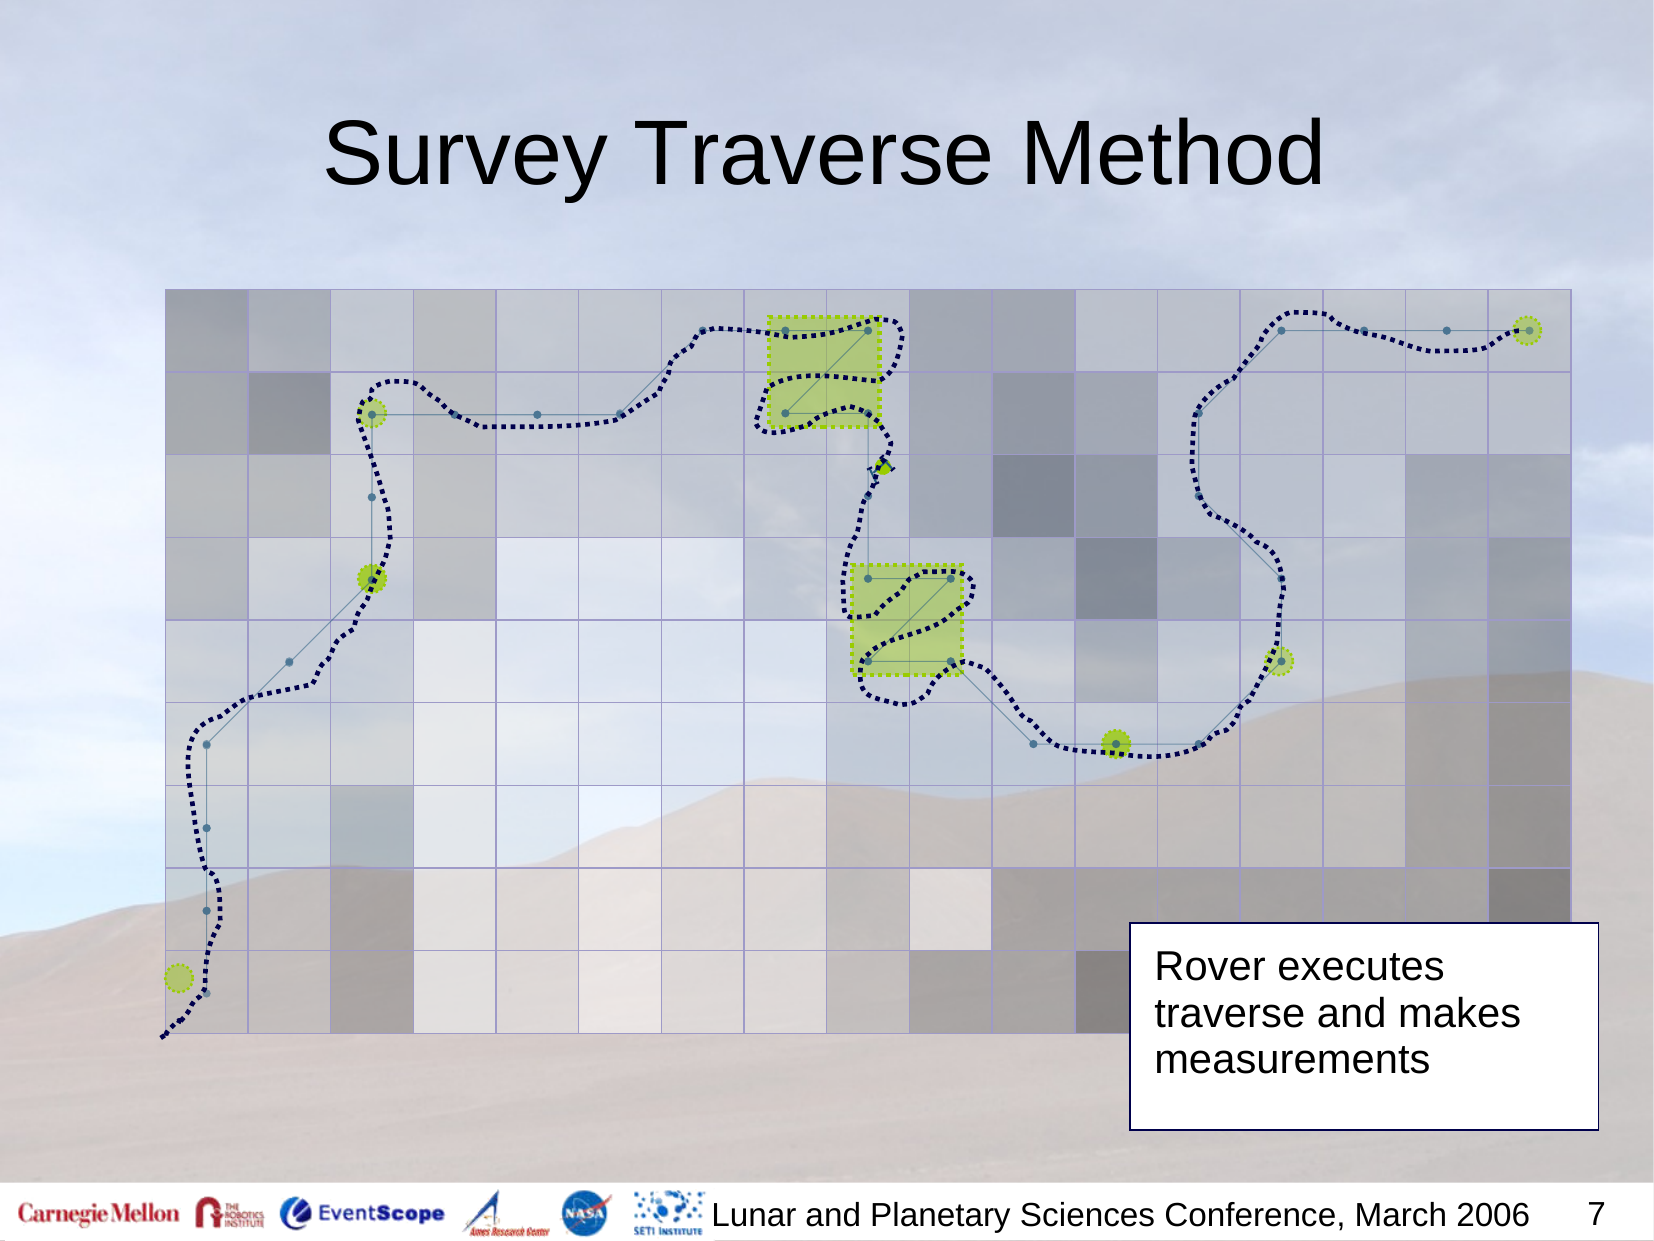

# Survey Traverse Method
Rover executes traverse and makes measurements